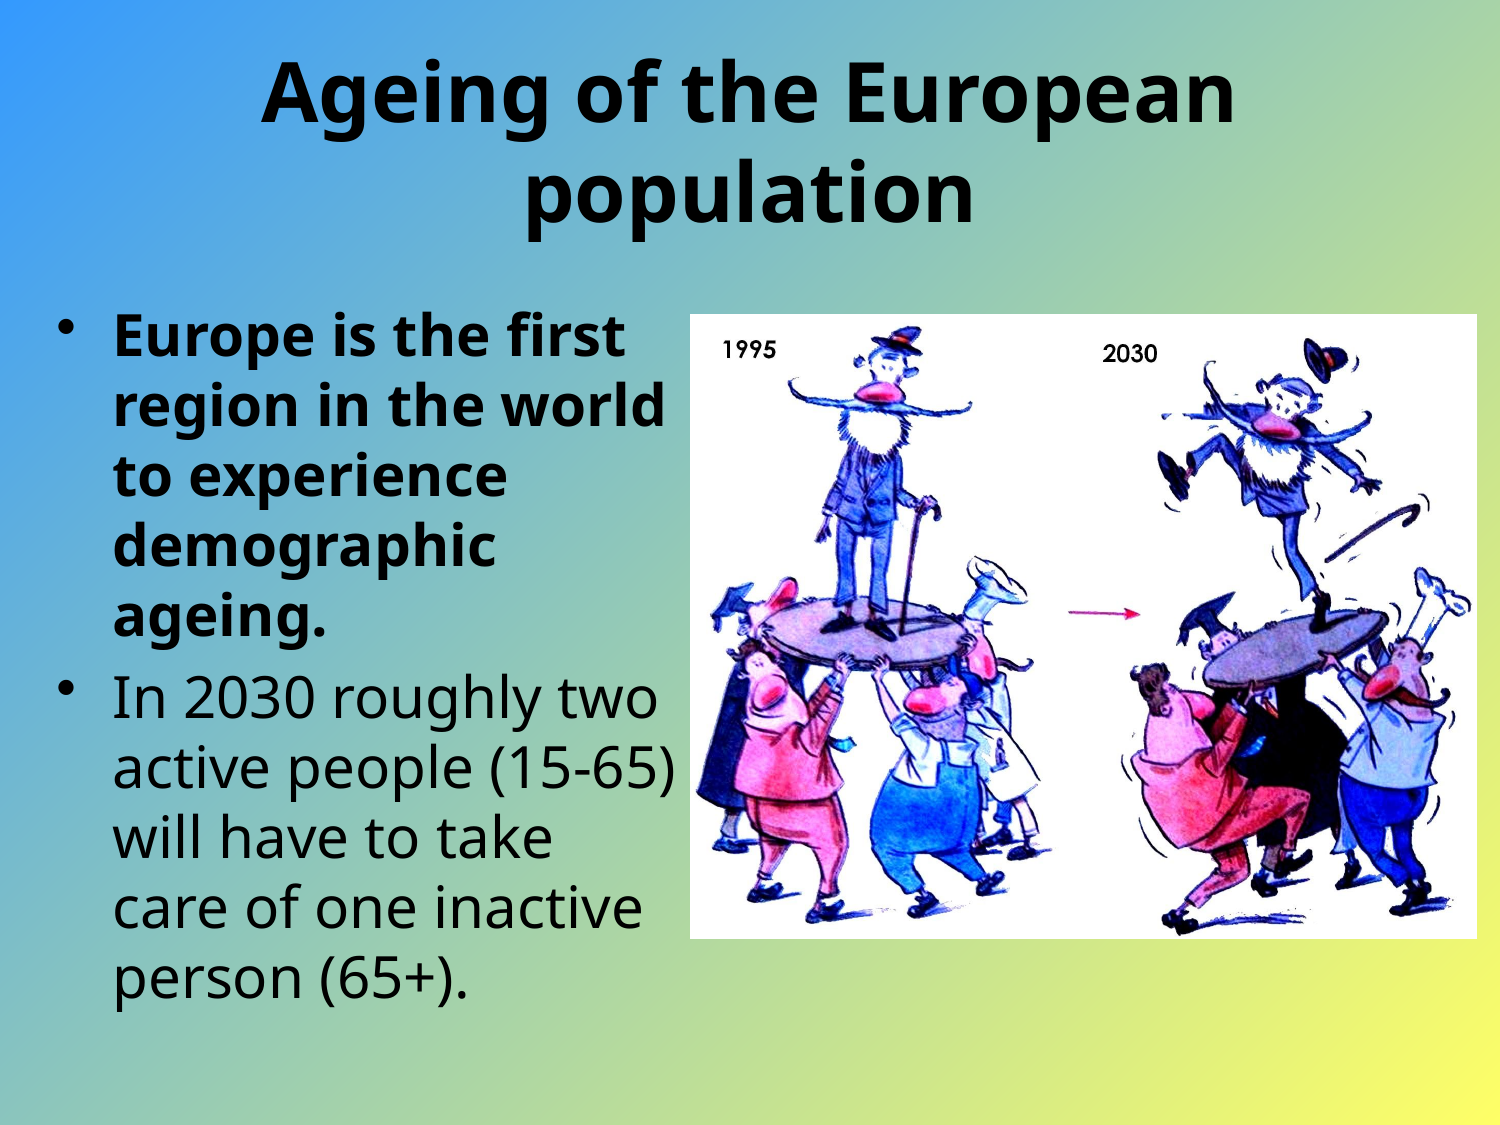

# Ageing of the European population
Europe is the first region in the world to experience demographic ageing.
In 2030 roughly two active people (15-65) will have to take care of one inactive person (65+).